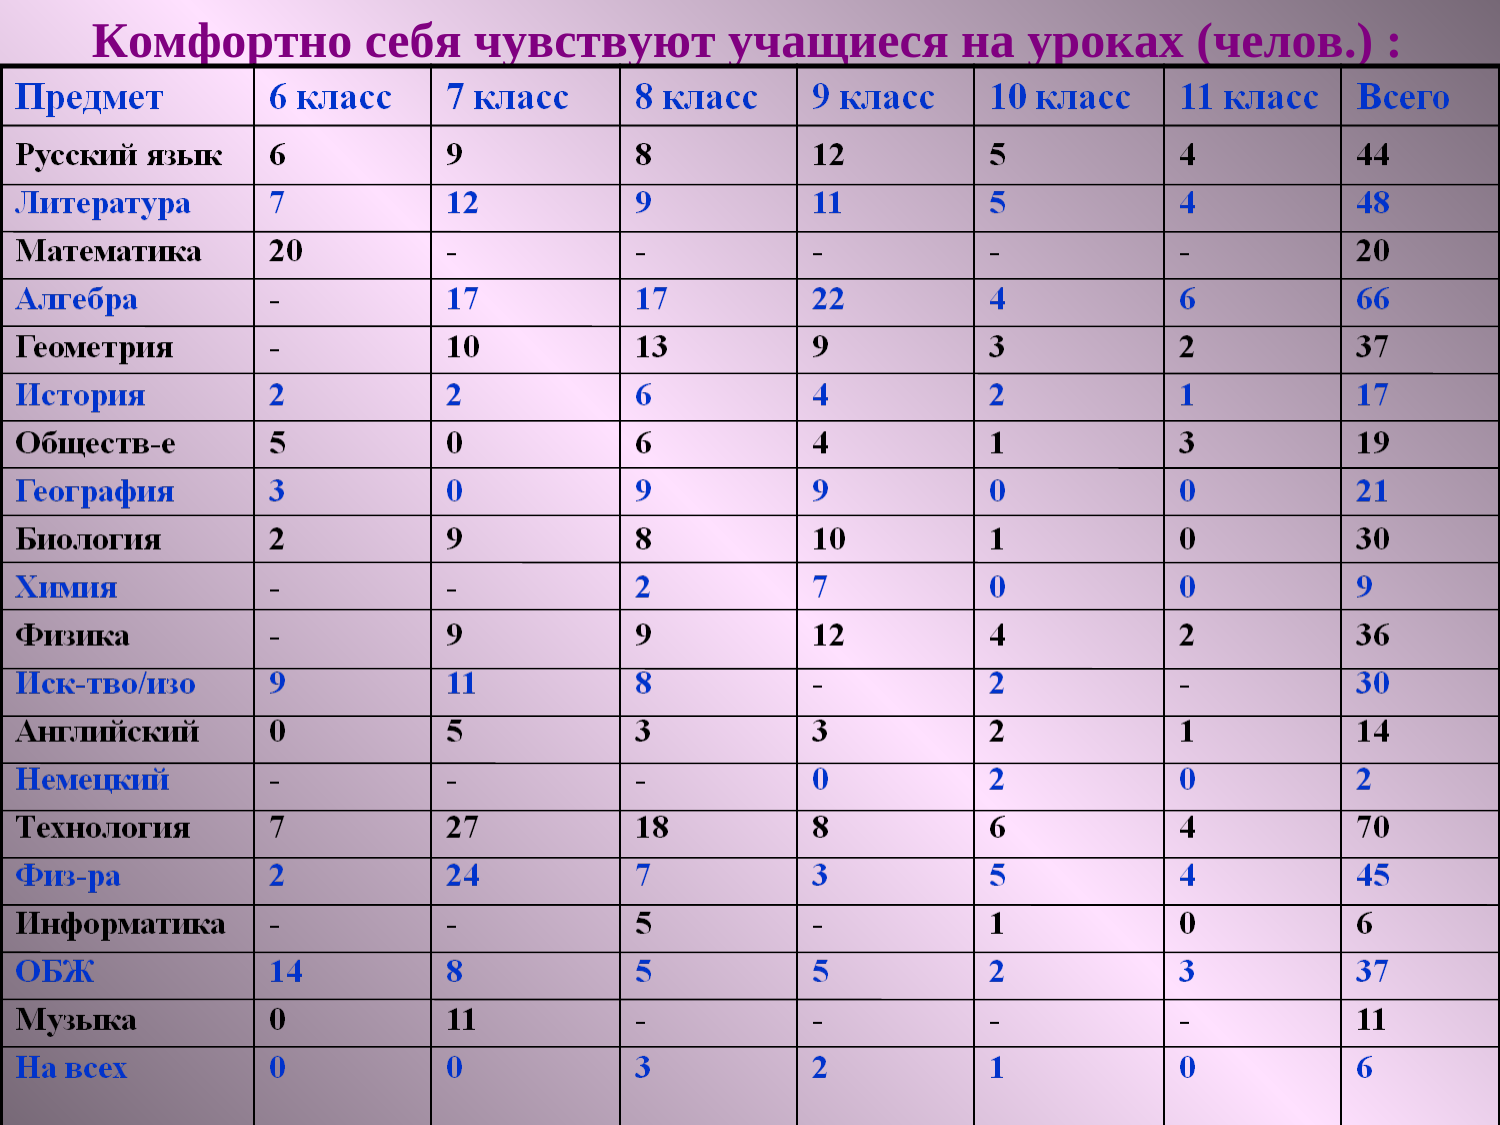

# Комфортно себя чувствуют учащиеся на уроках (челов.) :